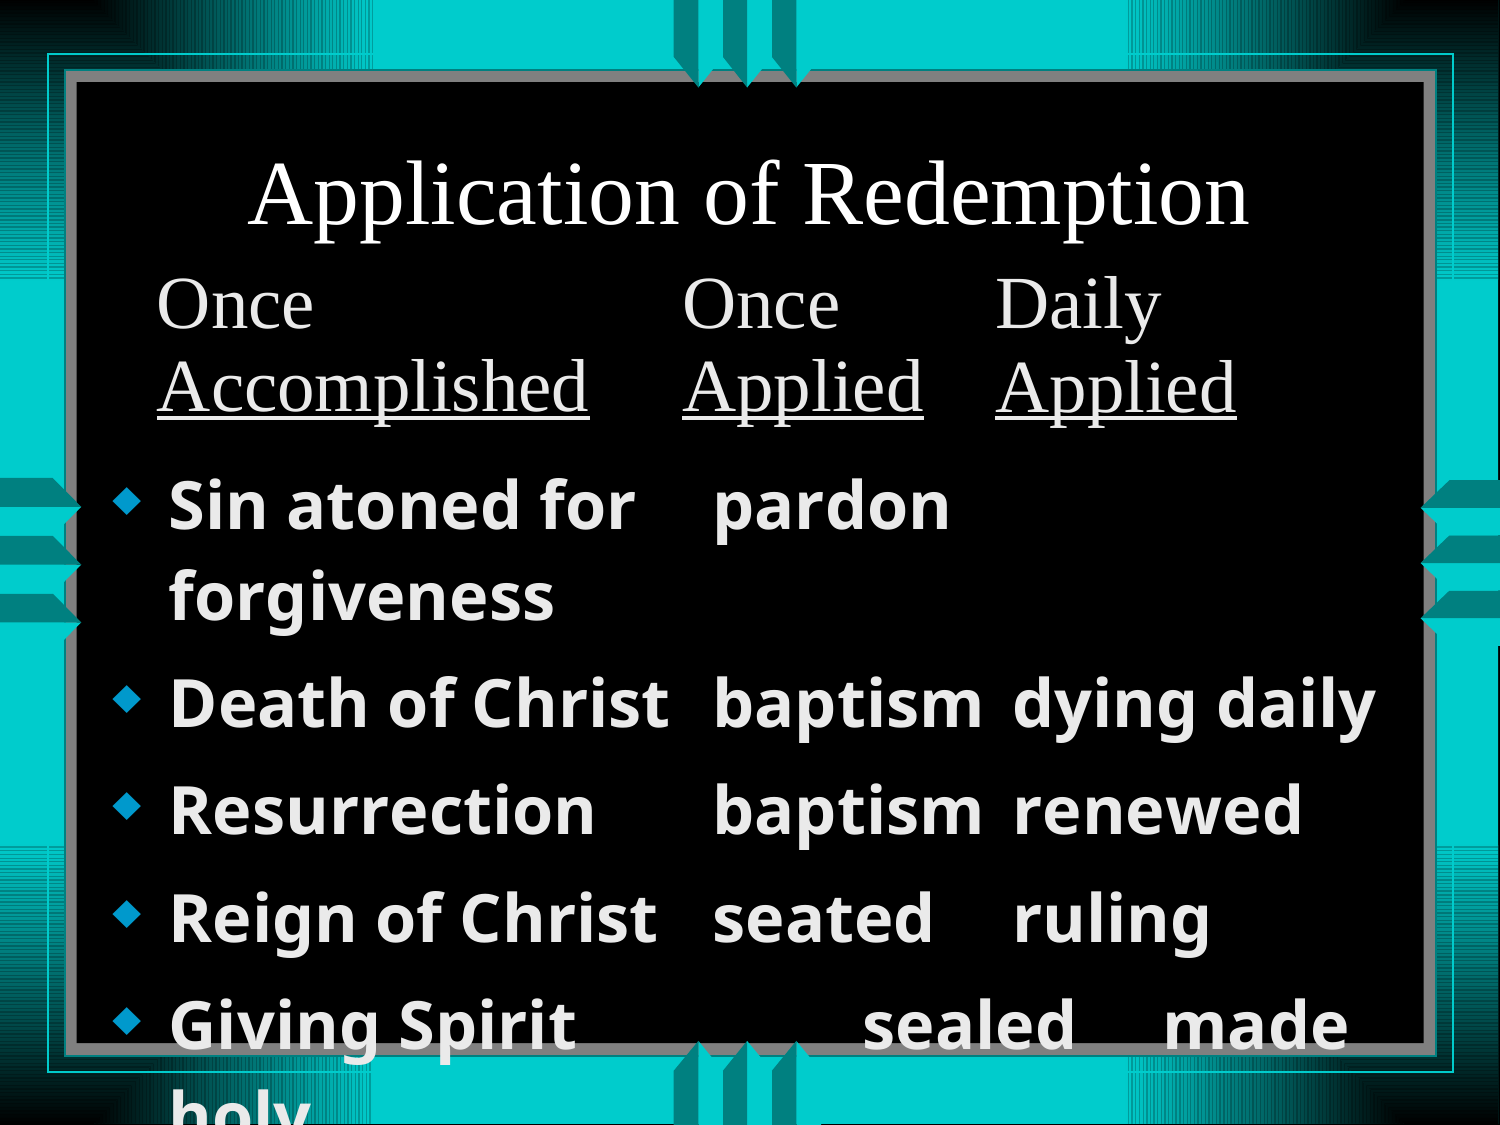

# Application of Redemption
Once Accomplished
Once
Applied
Daily
Applied
Sin atoned for	pardon	forgiveness
Death of Christ	baptism	dying daily
Resurrection	baptism	renewed
Reign of Christ	seated	ruling
Giving Spirit		sealed	made holy
 				gifted	gifted
 				power	empowered